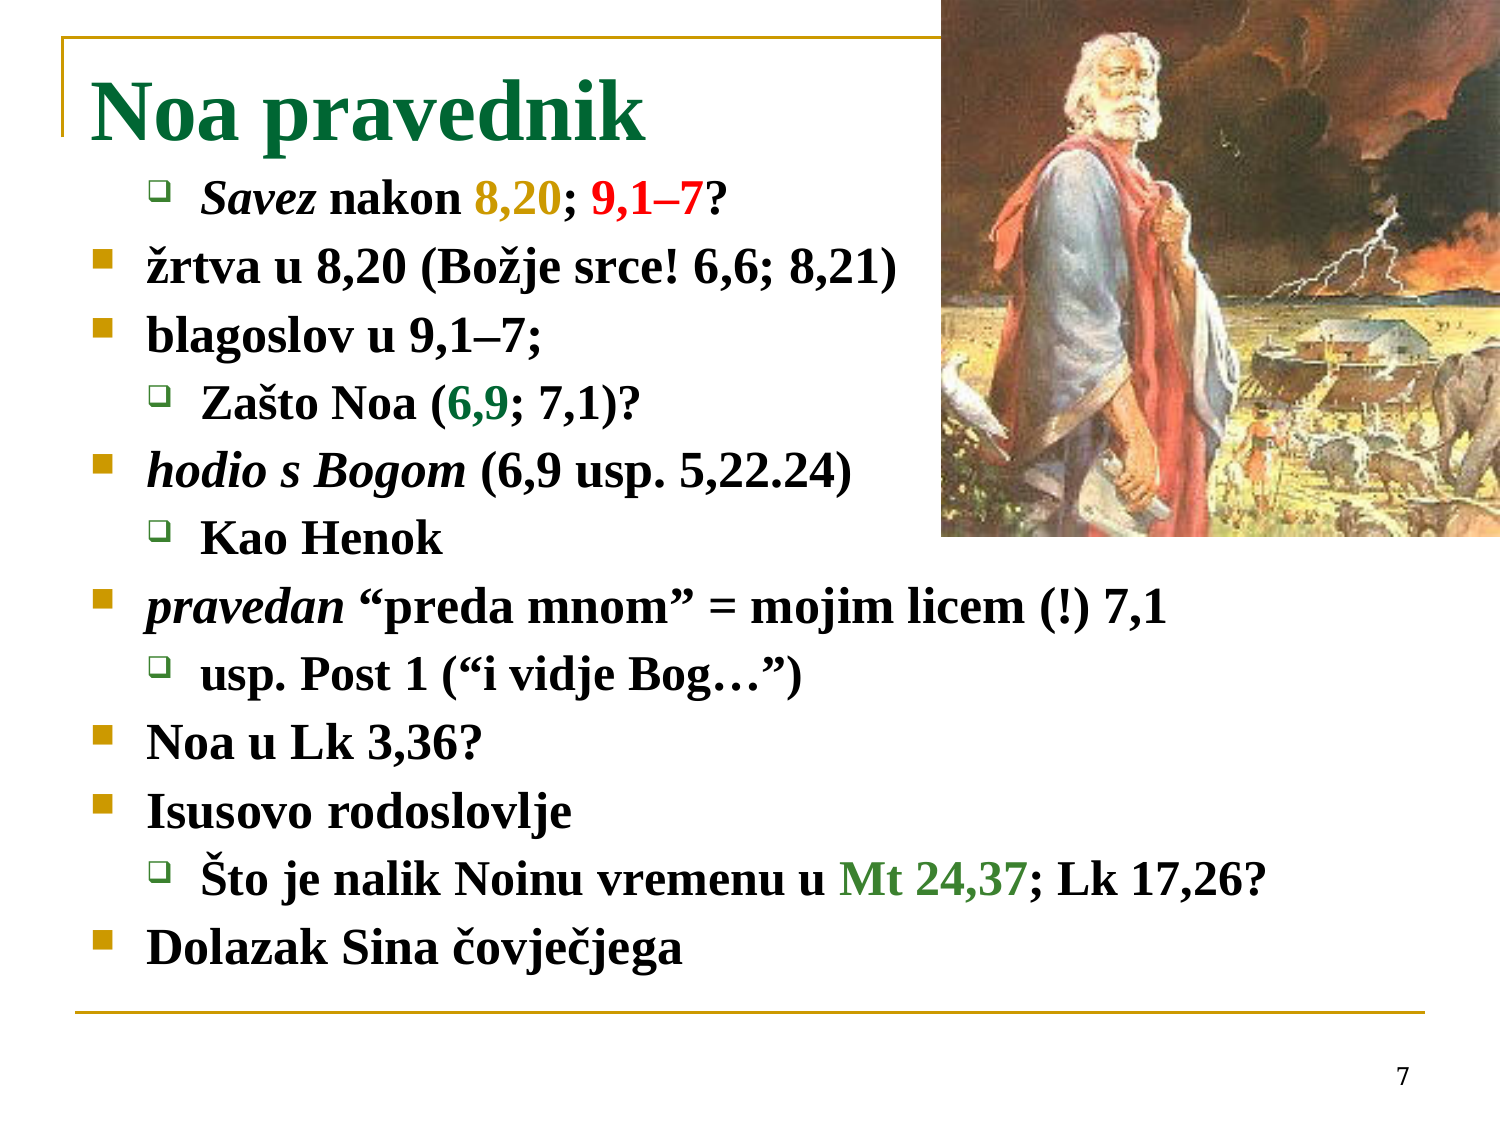

# Noa pravednik
Savez nakon 8,20; 9,1–7?
žrtva u 8,20 (Božje srce! 6,6; 8,21)
blagoslov u 9,1–7;
Zašto Noa (6,9; 7,1)?
hodio s Bogom (6,9 usp. 5,22.24)
Kao Henok
pravedan “preda mnom” = mojim licem (!) 7,1
usp. Post 1 (“i vidje Bog…”)
Noa u Lk 3,36?
Isusovo rodoslovlje
Što je nalik Noinu vremenu u Mt 24,37; Lk 17,26?
Dolazak Sina čovječjega